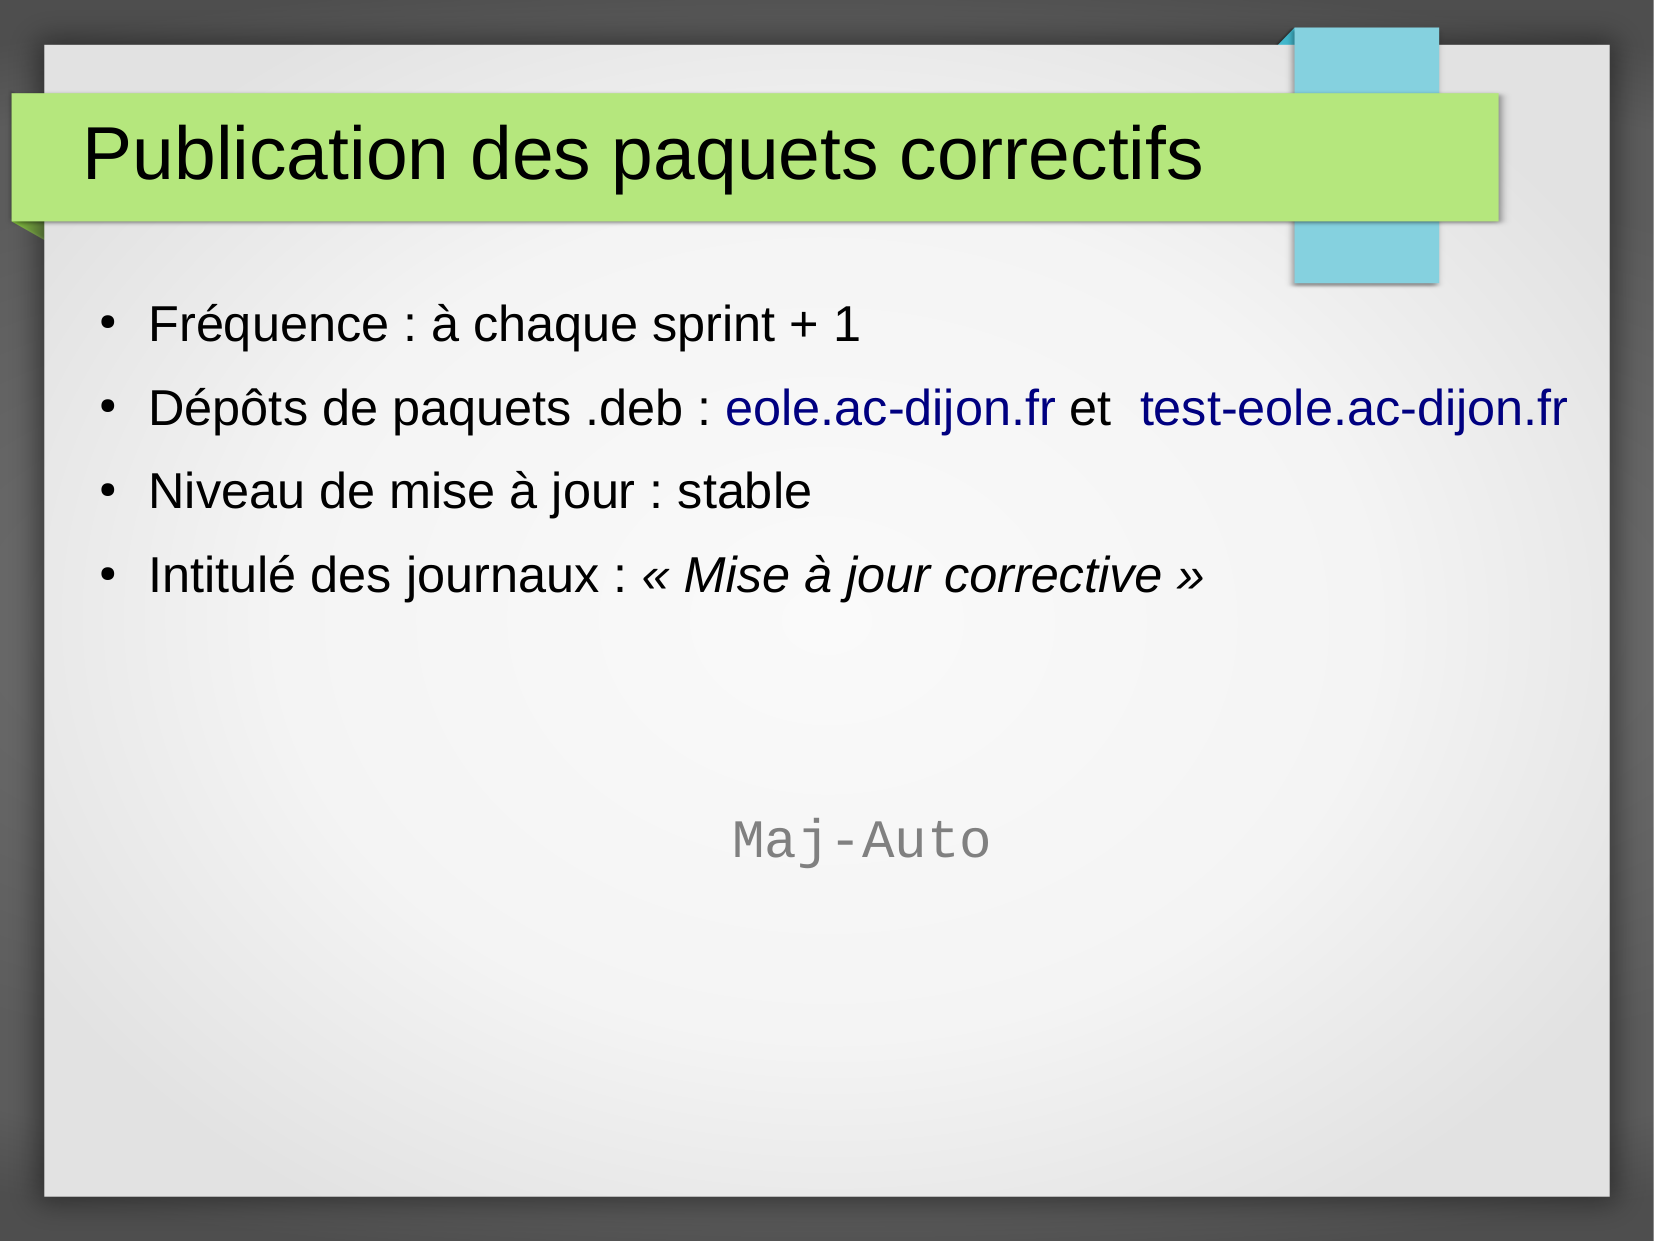

# Publication des paquets correctifs
Fréquence : à chaque sprint + 1
Dépôts de paquets .deb : eole.ac-dijon.fr et test-eole.ac-dijon.fr
Niveau de mise à jour : stable
Intitulé des journaux : « Mise à jour corrective »
Maj-Auto